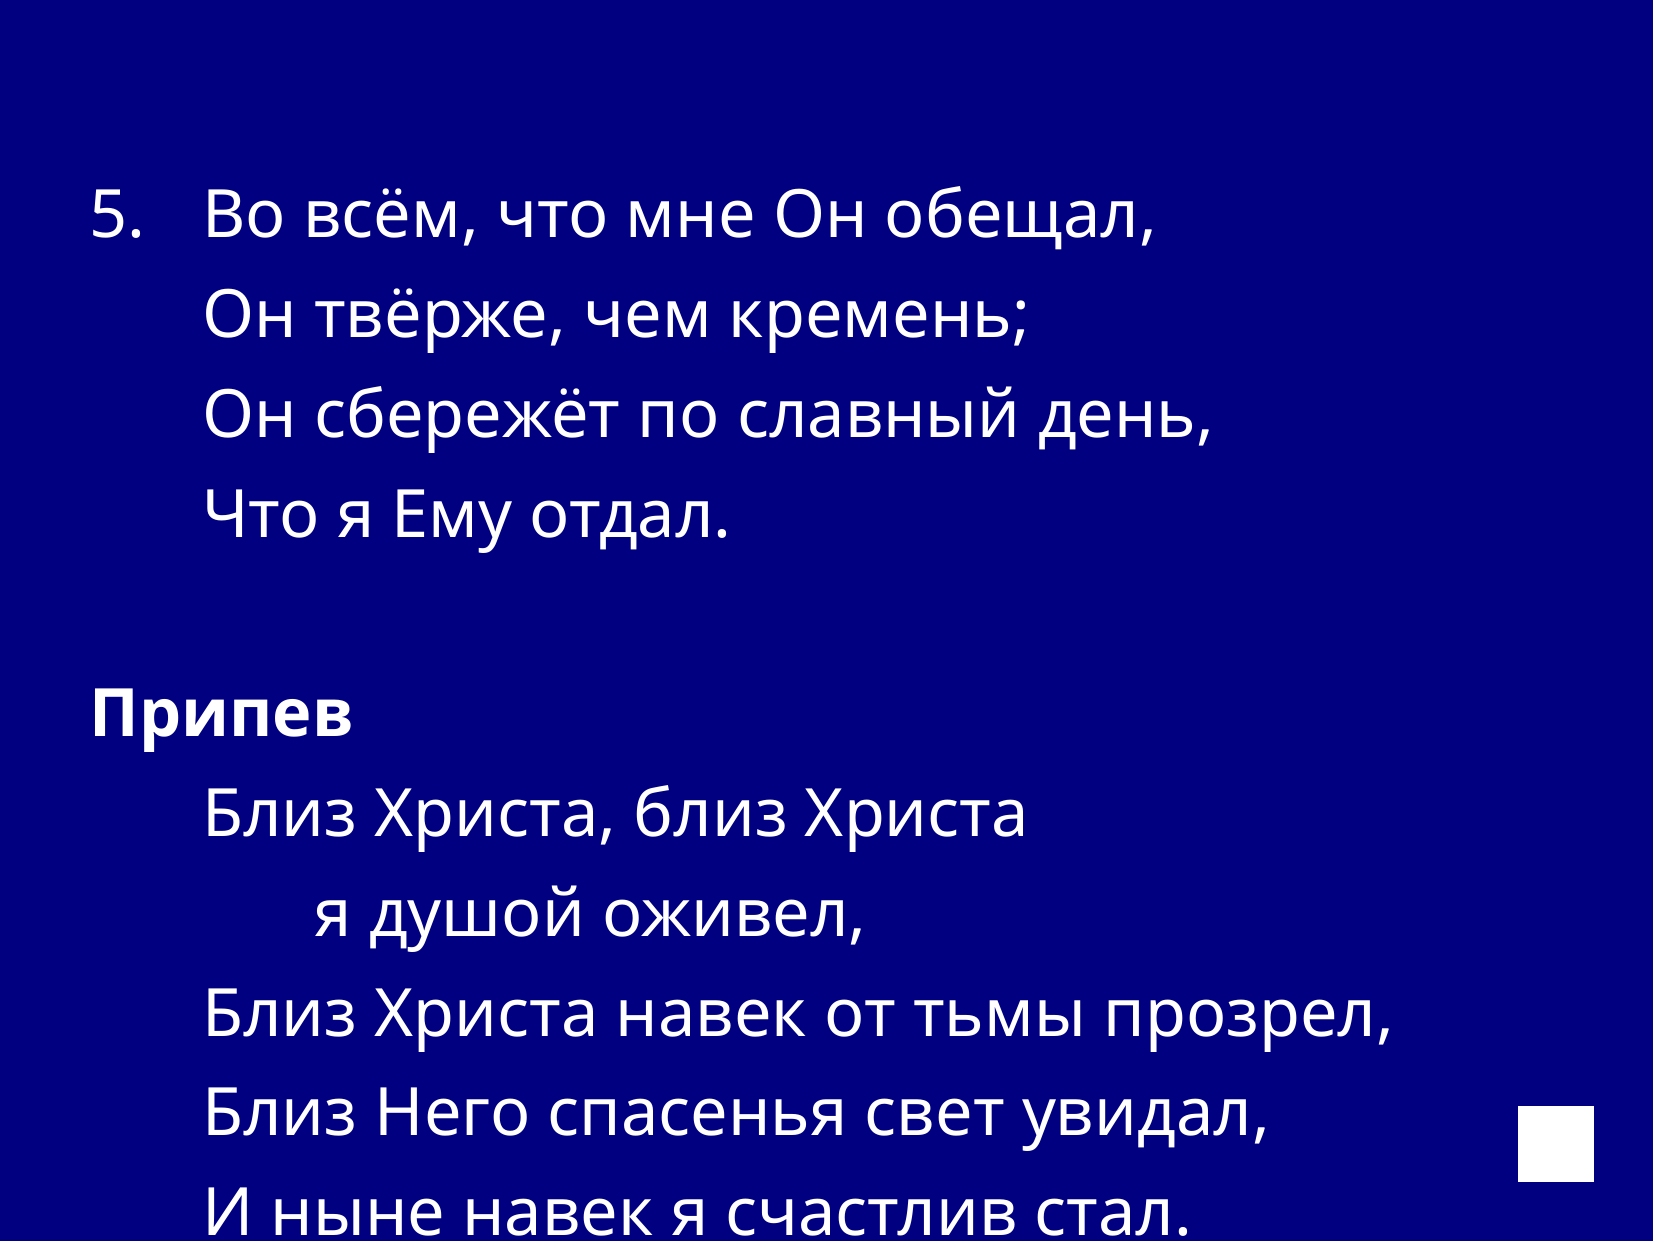

5.	Во всём, что мне Он обещал,
	Он твёрже, чем кремень;
	Он сбережёт по славный день,
	Что я Ему отдал.
Припев
	Близ Христа, близ Христа
		я душой оживел,
	Близ Христа навек от тьмы прозрел,
	Близ Него спасенья свет увидал,
	И ныне навек я счастлив стал.